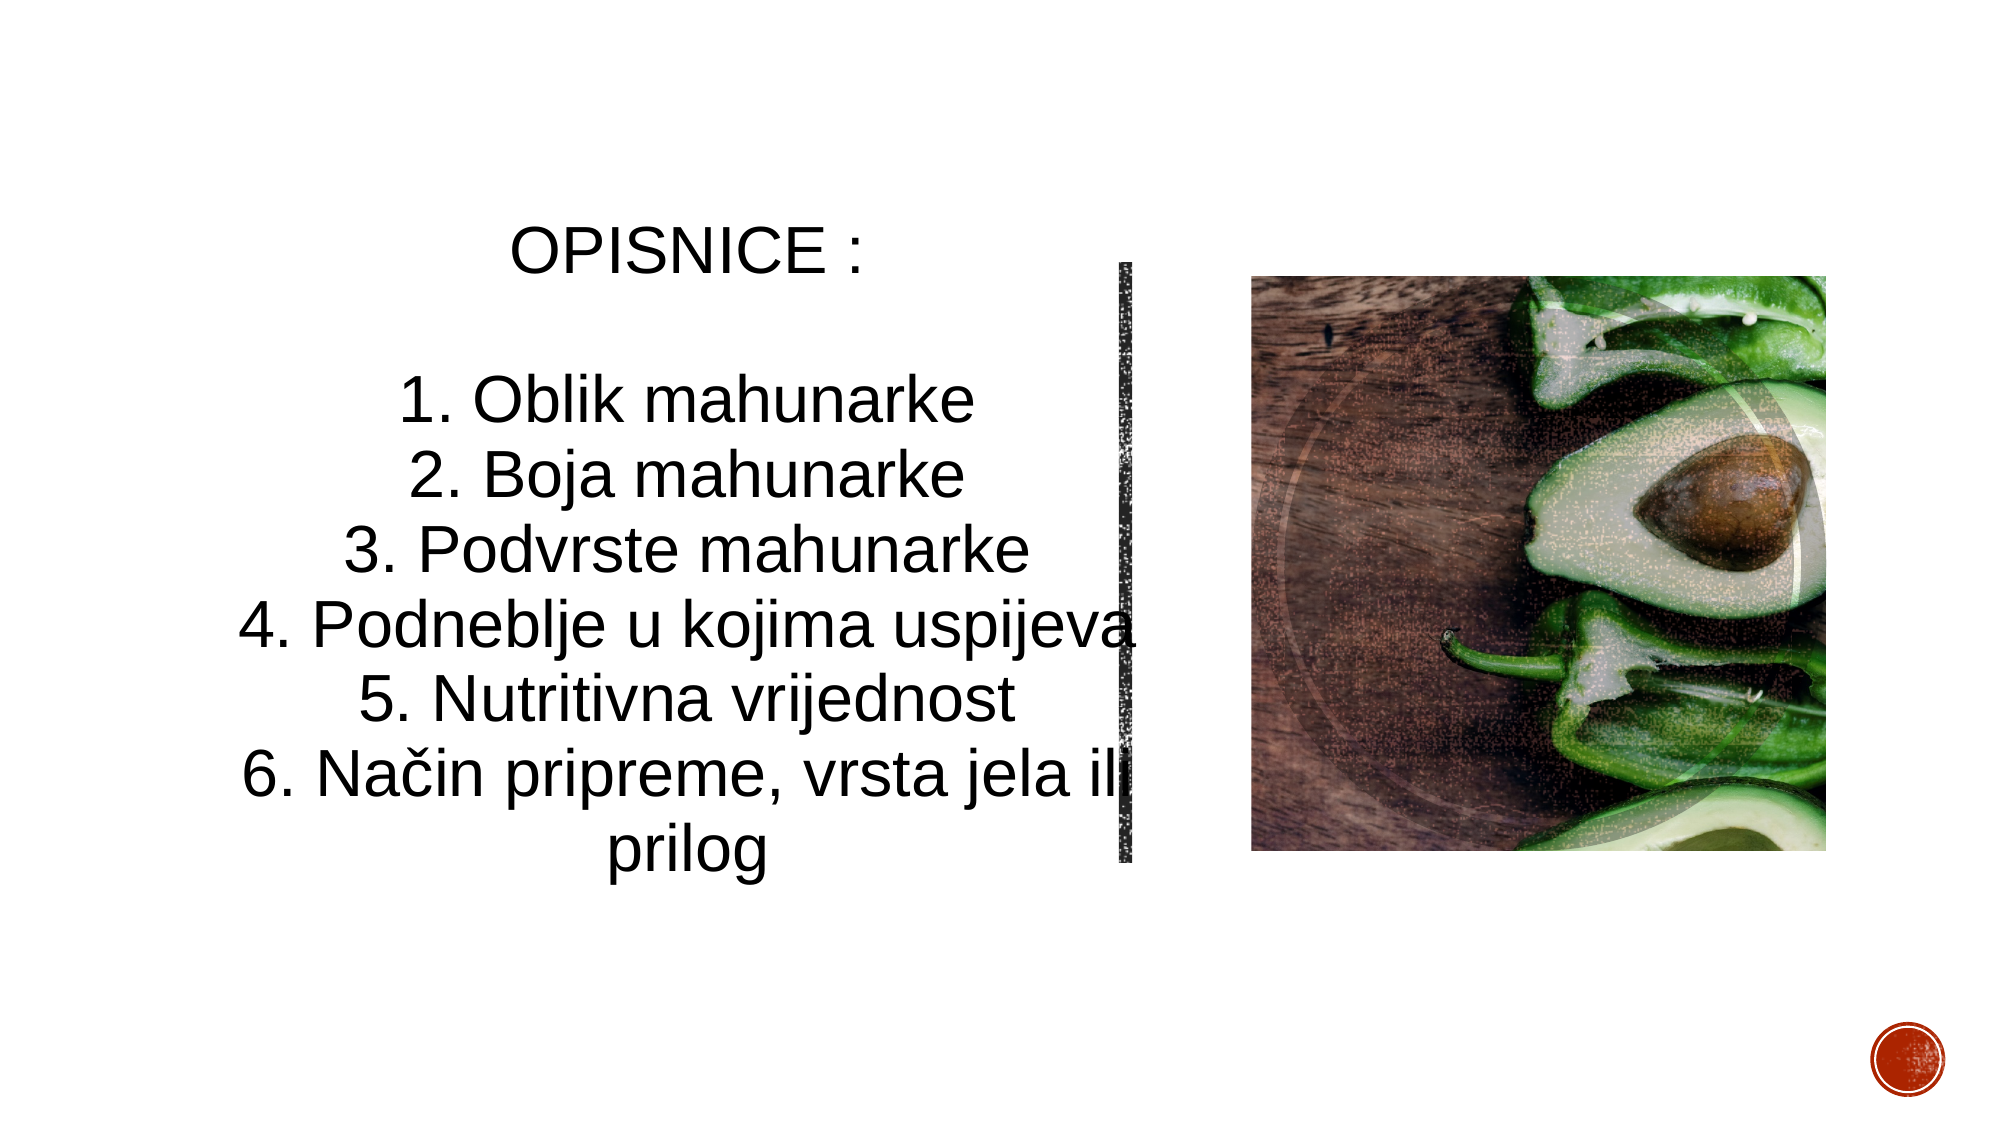

OPISNICE :
1. Oblik mahunarke
2. Boja mahunarke
3. Podvrste mahunarke
4. Podneblje u kojima uspijeva
5. Nutritivna vrijednost
6. Način pripreme, vrsta jela ili prilog
#